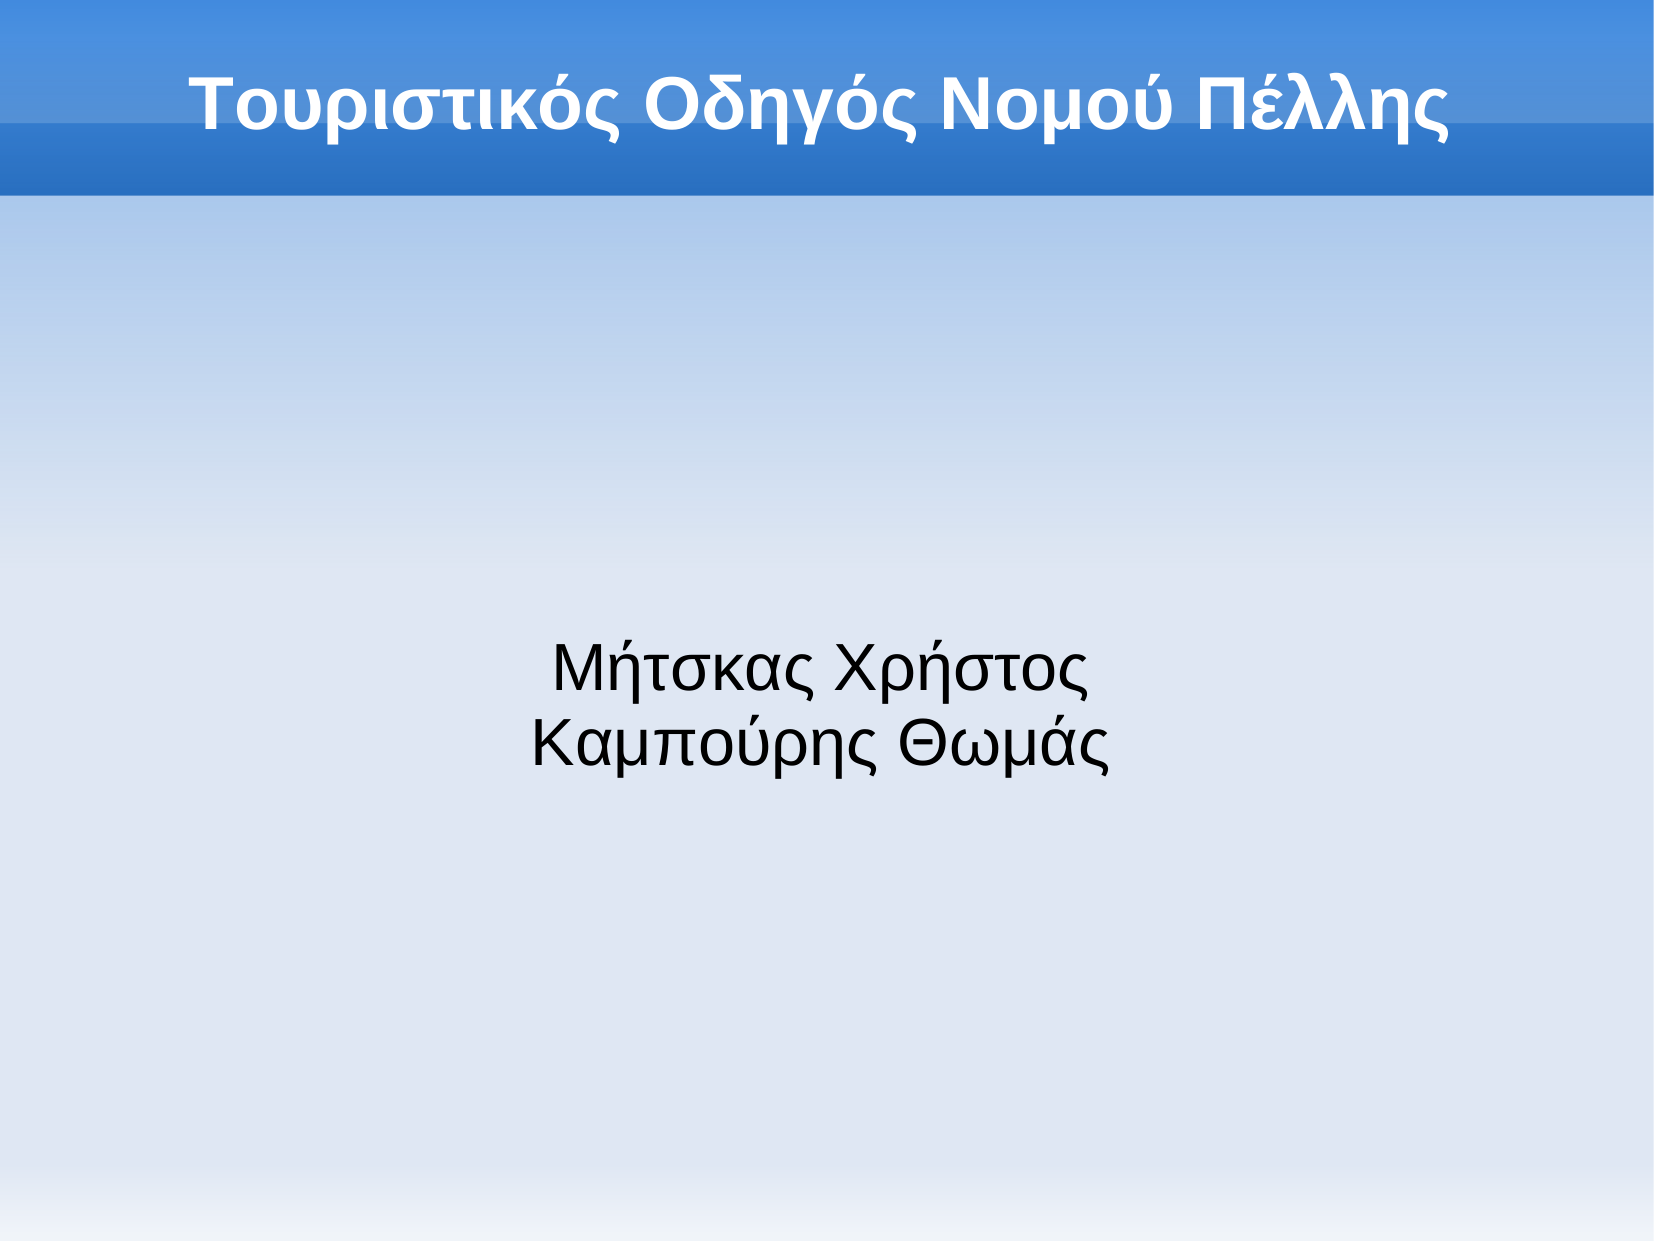

# Τουριστικός Οδηγός Νομού Πέλλης
Μήτσκας Χρήστος
Καμπούρης Θωμάς